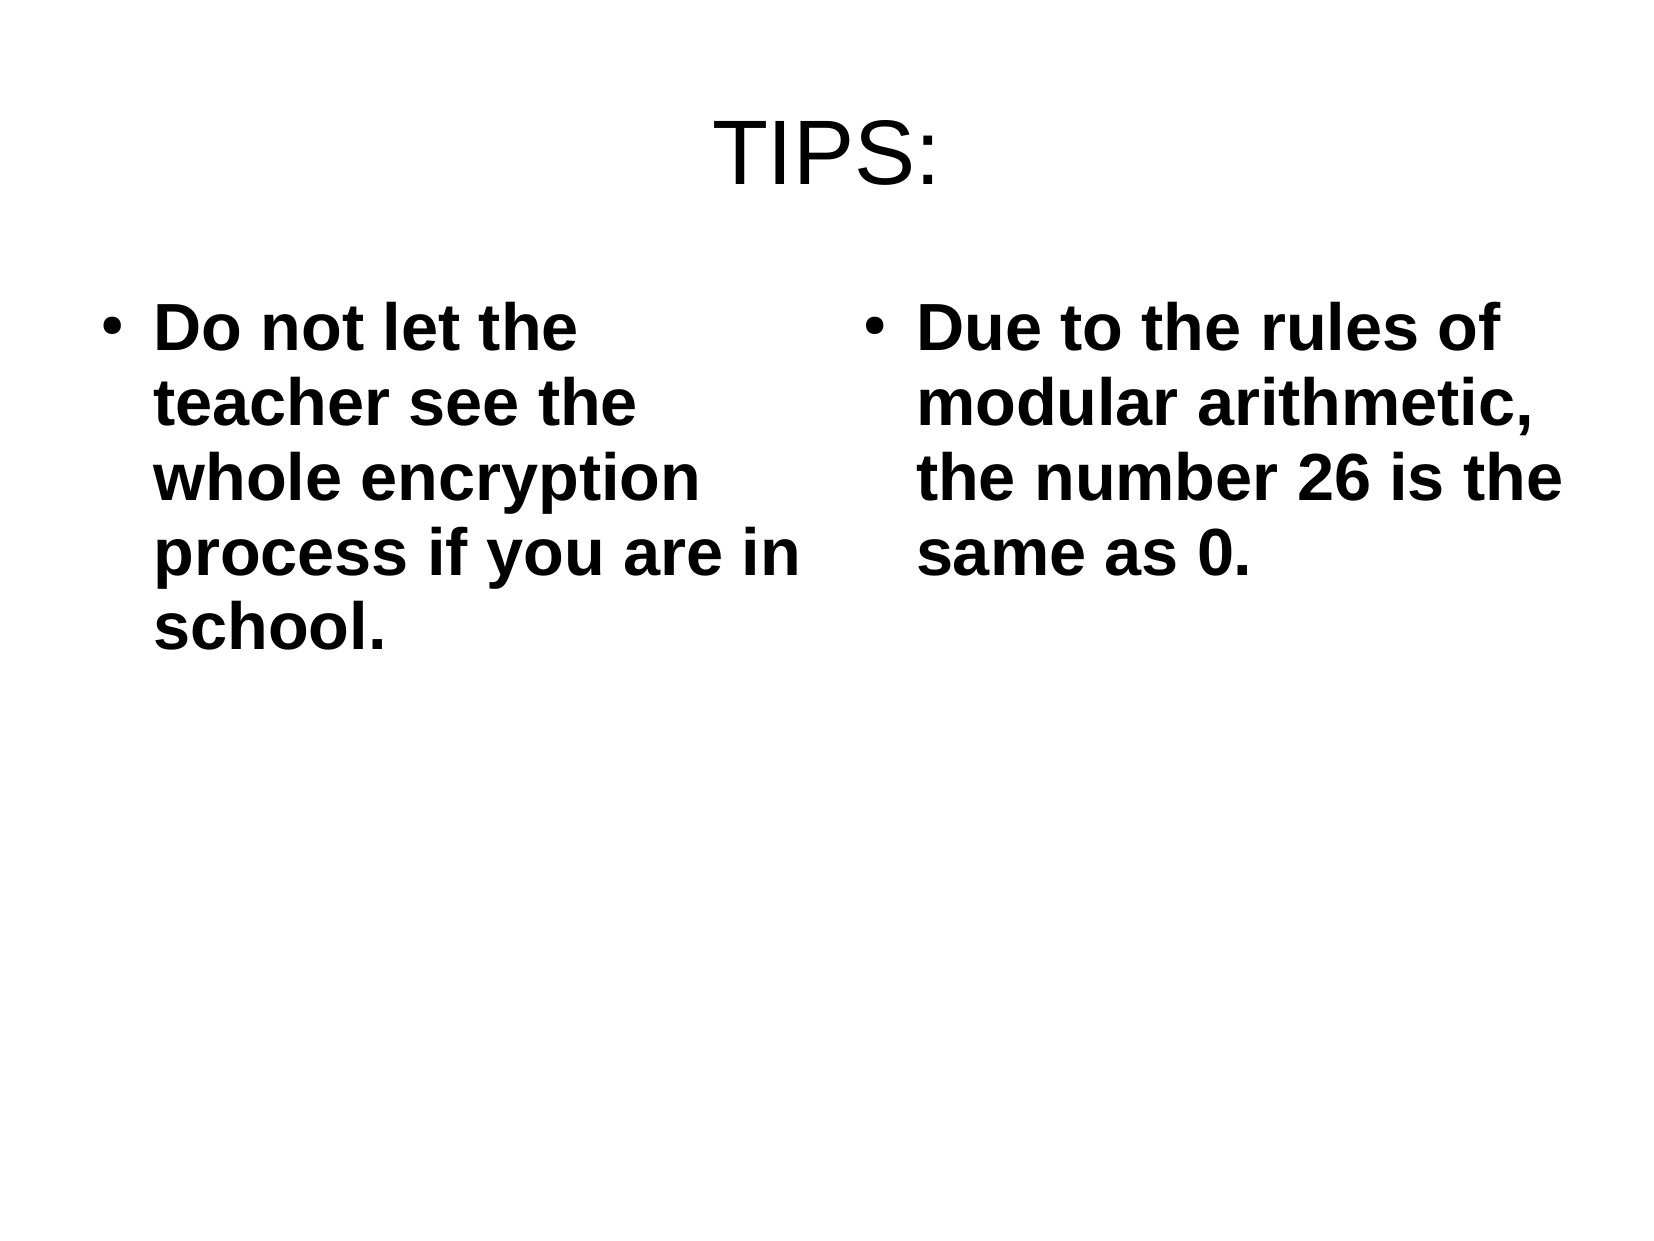

# TIPS:
Do not let the teacher see the whole encryption process if you are in school.
Due to the rules of modular arithmetic, the number 26 is the same as 0.